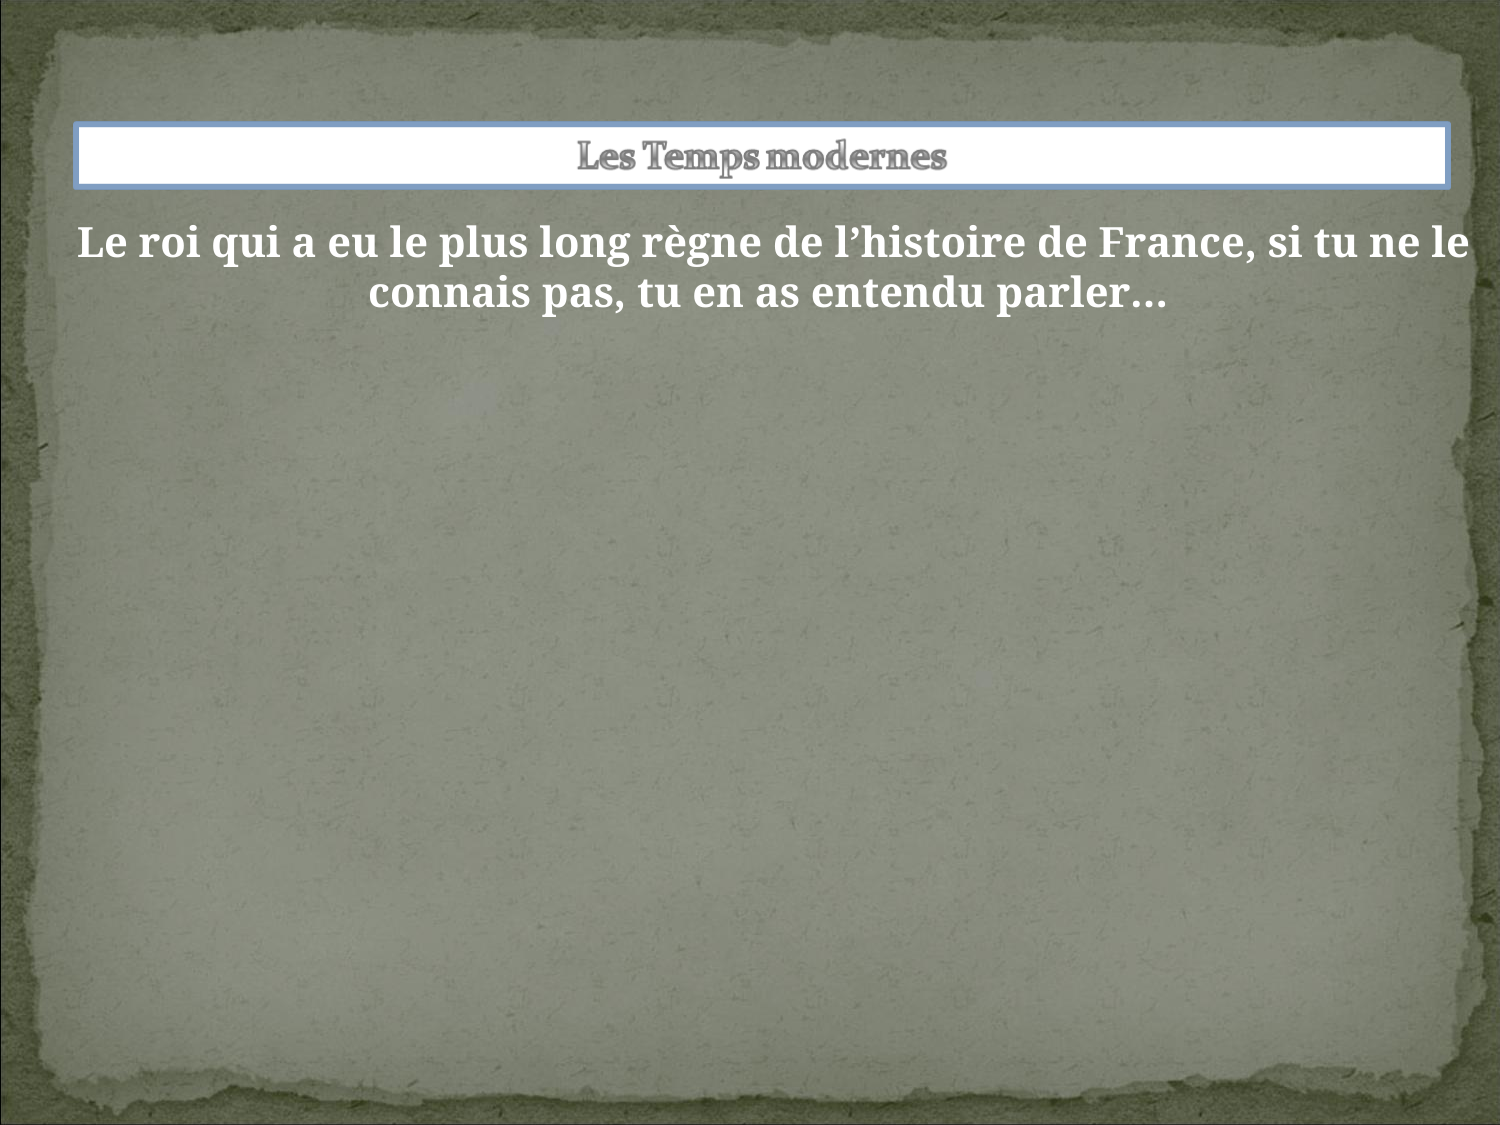

Le roi qui a eu le plus long règne de l’histoire de France, si tu ne le connais pas, tu en as entendu parler…